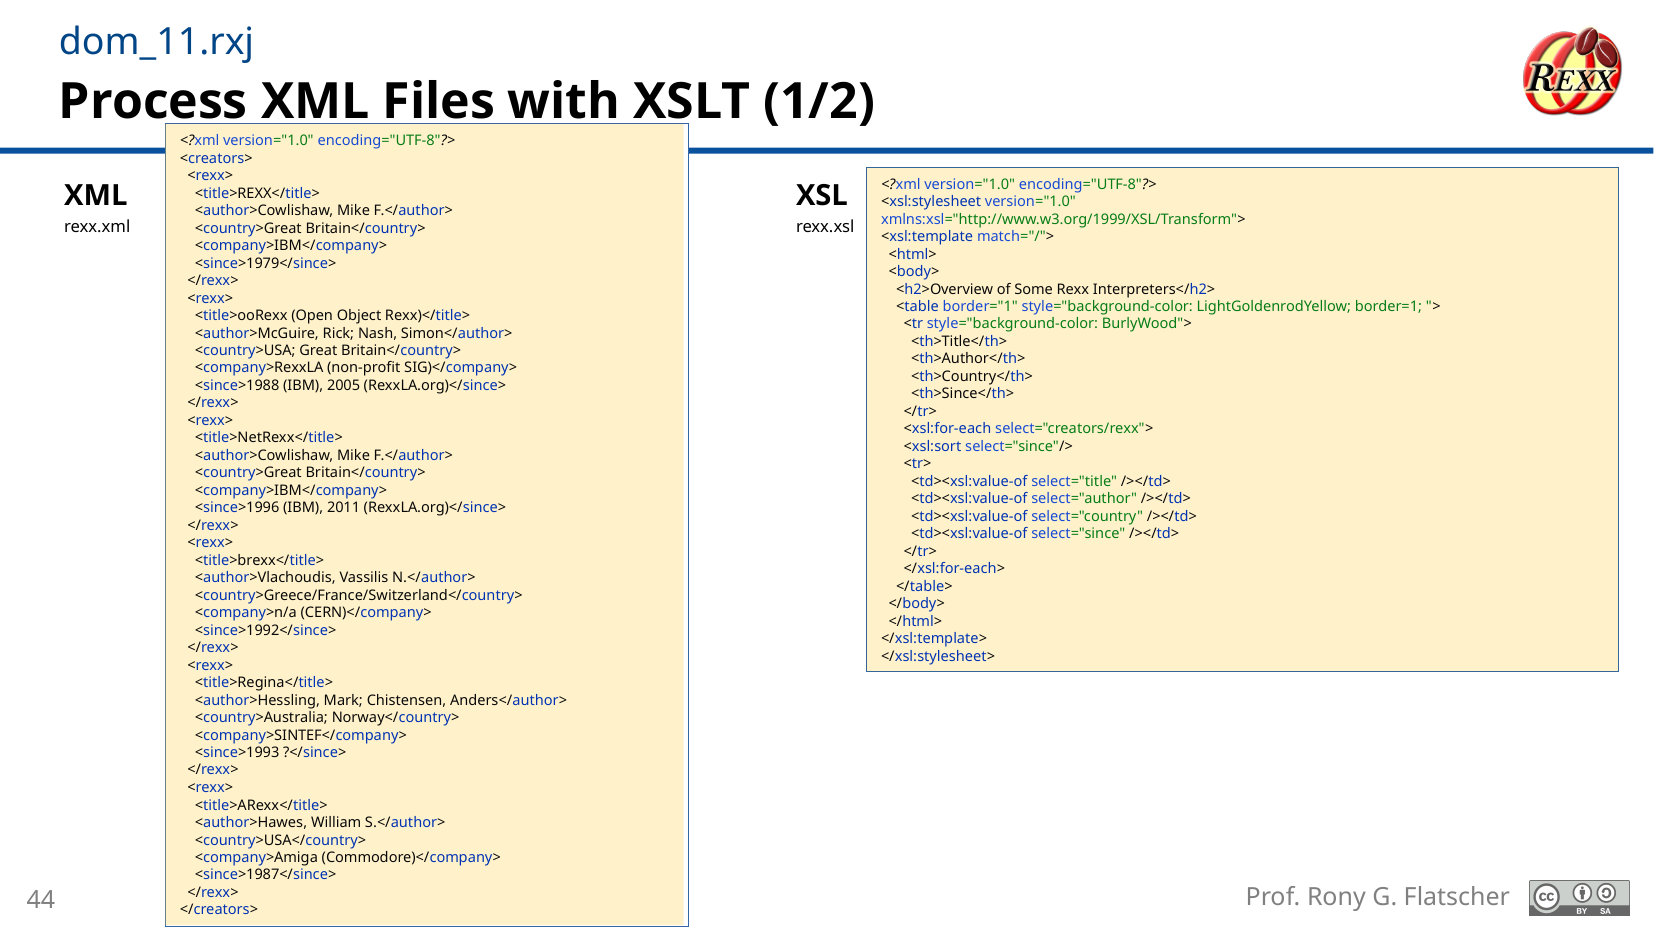

# dom_11.rxj Process XML Files with XSLT (1/2)
<?xml version="1.0" encoding="UTF-8"?>
<creators>
 <rexx>
 <title>REXX</title>
 <author>Cowlishaw, Mike F.</author>
 <country>Great Britain</country>
 <company>IBM</company>
 <since>1979</since>
 </rexx>
 <rexx>
 <title>ooRexx (Open Object Rexx)</title>
 <author>McGuire, Rick; Nash, Simon</author>
 <country>USA; Great Britain</country>
 <company>RexxLA (non-profit SIG)</company>
 <since>1988 (IBM), 2005 (RexxLA.org)</since>
 </rexx>
 <rexx>
 <title>NetRexx</title>
 <author>Cowlishaw, Mike F.</author>
 <country>Great Britain</country>
 <company>IBM</company>
 <since>1996 (IBM), 2011 (RexxLA.org)</since>
 </rexx>
 <rexx>
 <title>brexx</title>
 <author>Vlachoudis, Vassilis N.</author>
 <country>Greece/France/Switzerland</country>
 <company>n/a (CERN)</company>
 <since>1992</since>
 </rexx>
 <rexx>
 <title>Regina</title>
 <author>Hessling, Mark; Chistensen, Anders</author>
 <country>Australia; Norway</country>
 <company>SINTEF</company>
 <since>1993 ?</since>
 </rexx>
 <rexx>
 <title>ARexx</title>
 <author>Hawes, William S.</author>
 <country>USA</country>
 <company>Amiga (Commodore)</company>
 <since>1987</since>
 </rexx>
</creators>
XML
rexx.xml
XSL
rexx.xsl
<?xml version="1.0" encoding="UTF-8"?>
<xsl:stylesheet version="1.0"
xmlns:xsl="http://www.w3.org/1999/XSL/Transform">
<xsl:template match="/">
 <html>
 <body>
 <h2>Overview of Some Rexx Interpreters</h2>
 <table border="1" style="background-color: LightGoldenrodYellow; border=1; ">
 <tr style="background-color: BurlyWood">
 <th>Title</th>
 <th>Author</th>
 <th>Country</th>
 <th>Since</th>
 </tr>
 <xsl:for-each select="creators/rexx">
 <xsl:sort select="since"/>
 <tr>
 <td><xsl:value-of select="title" /></td>
 <td><xsl:value-of select="author" /></td>
 <td><xsl:value-of select="country" /></td>
 <td><xsl:value-of select="since" /></td>
 </tr>
 </xsl:for-each>
 </table>
 </body>
 </html>
</xsl:template>
</xsl:stylesheet>